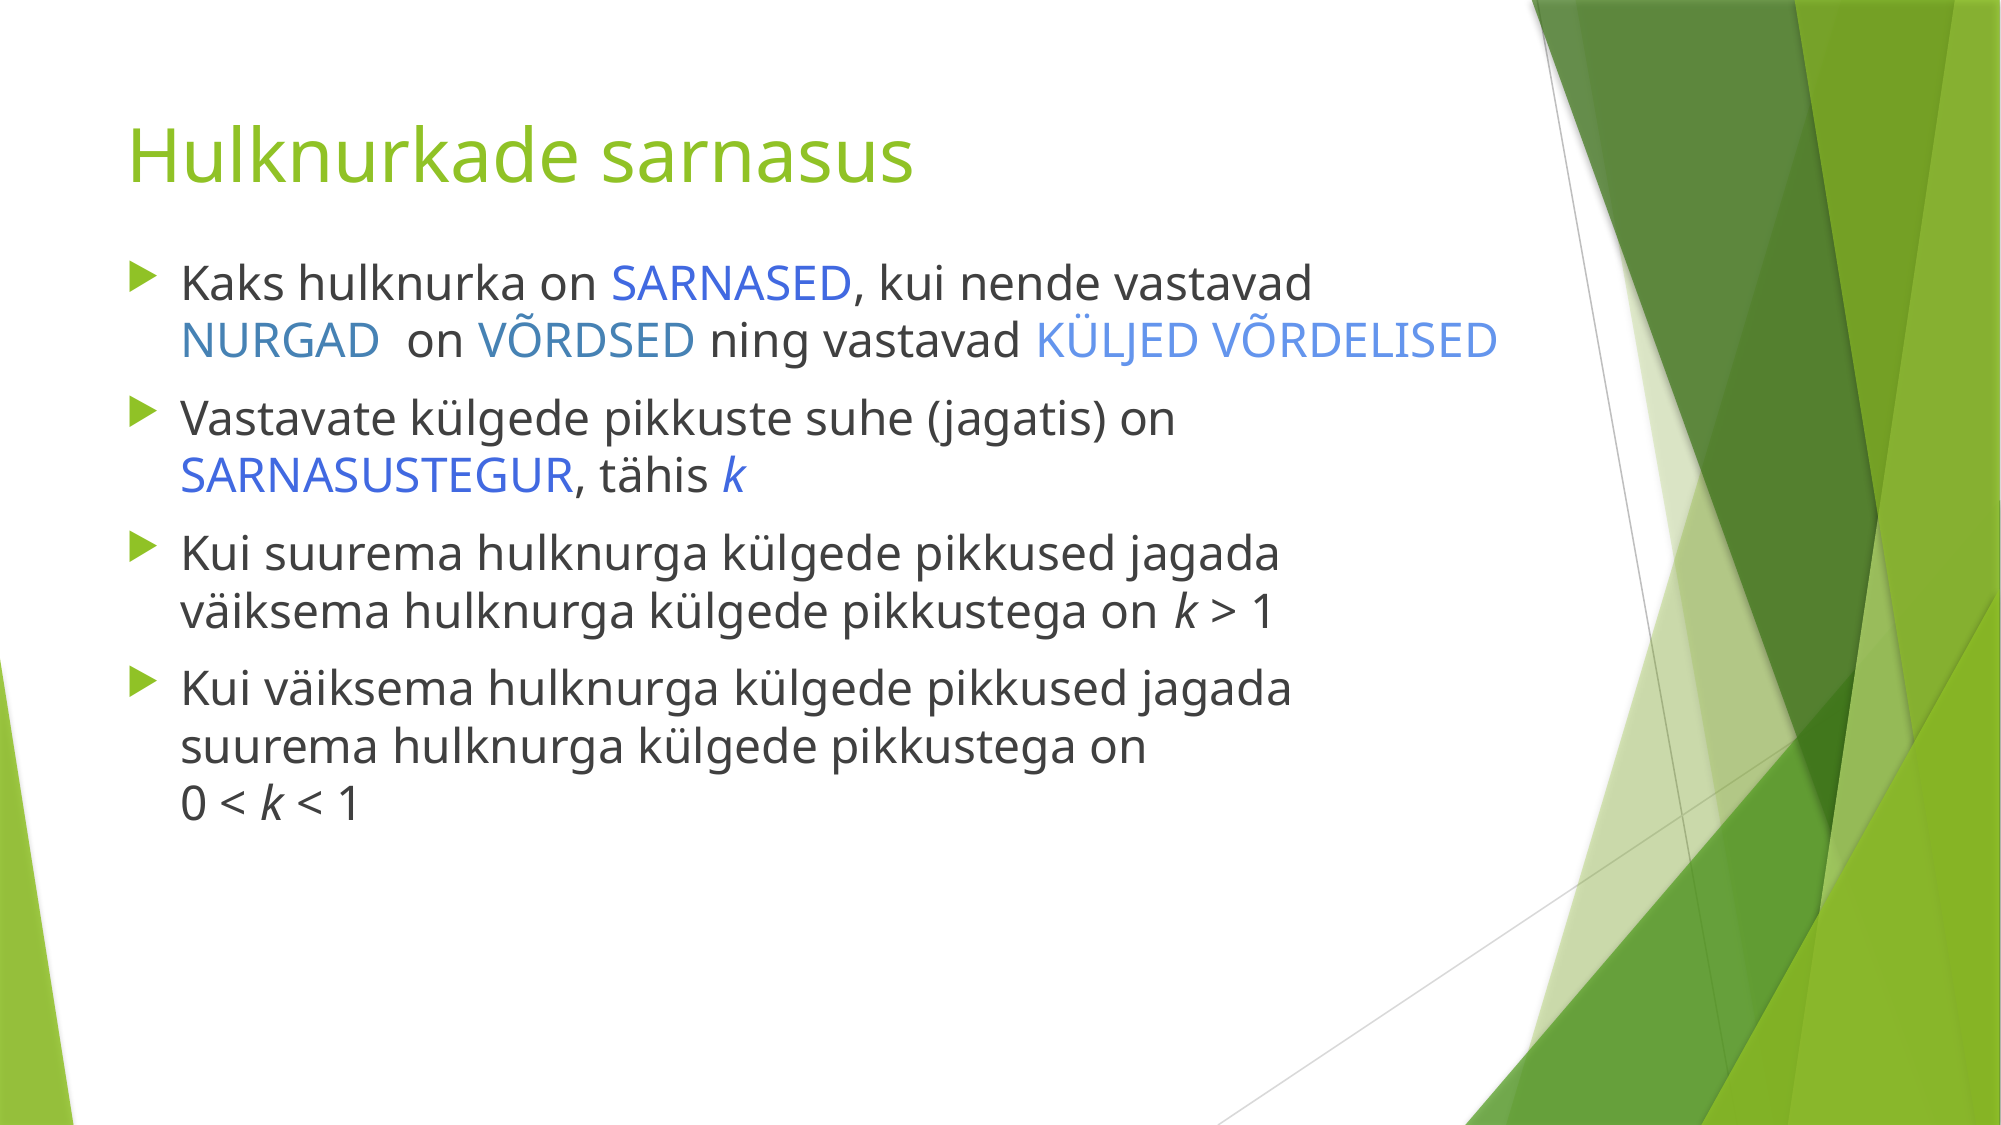

# Hulknurkade sarnasus
Kaks hulknurka on SARNASED, kui nende vastavad NURGAD on VÕRDSED ning vastavad KÜLJED VÕRDELISED
Vastavate külgede pikkuste suhe (jagatis) on SARNASUSTEGUR, tähis k
Kui suurema hulknurga külgede pikkused jagada
väiksema hulknurga külgede pikkustega on k > 1
Kui väiksema hulknurga külgede pikkused jagada
suurema hulknurga külgede pikkustega on
0 < k < 1